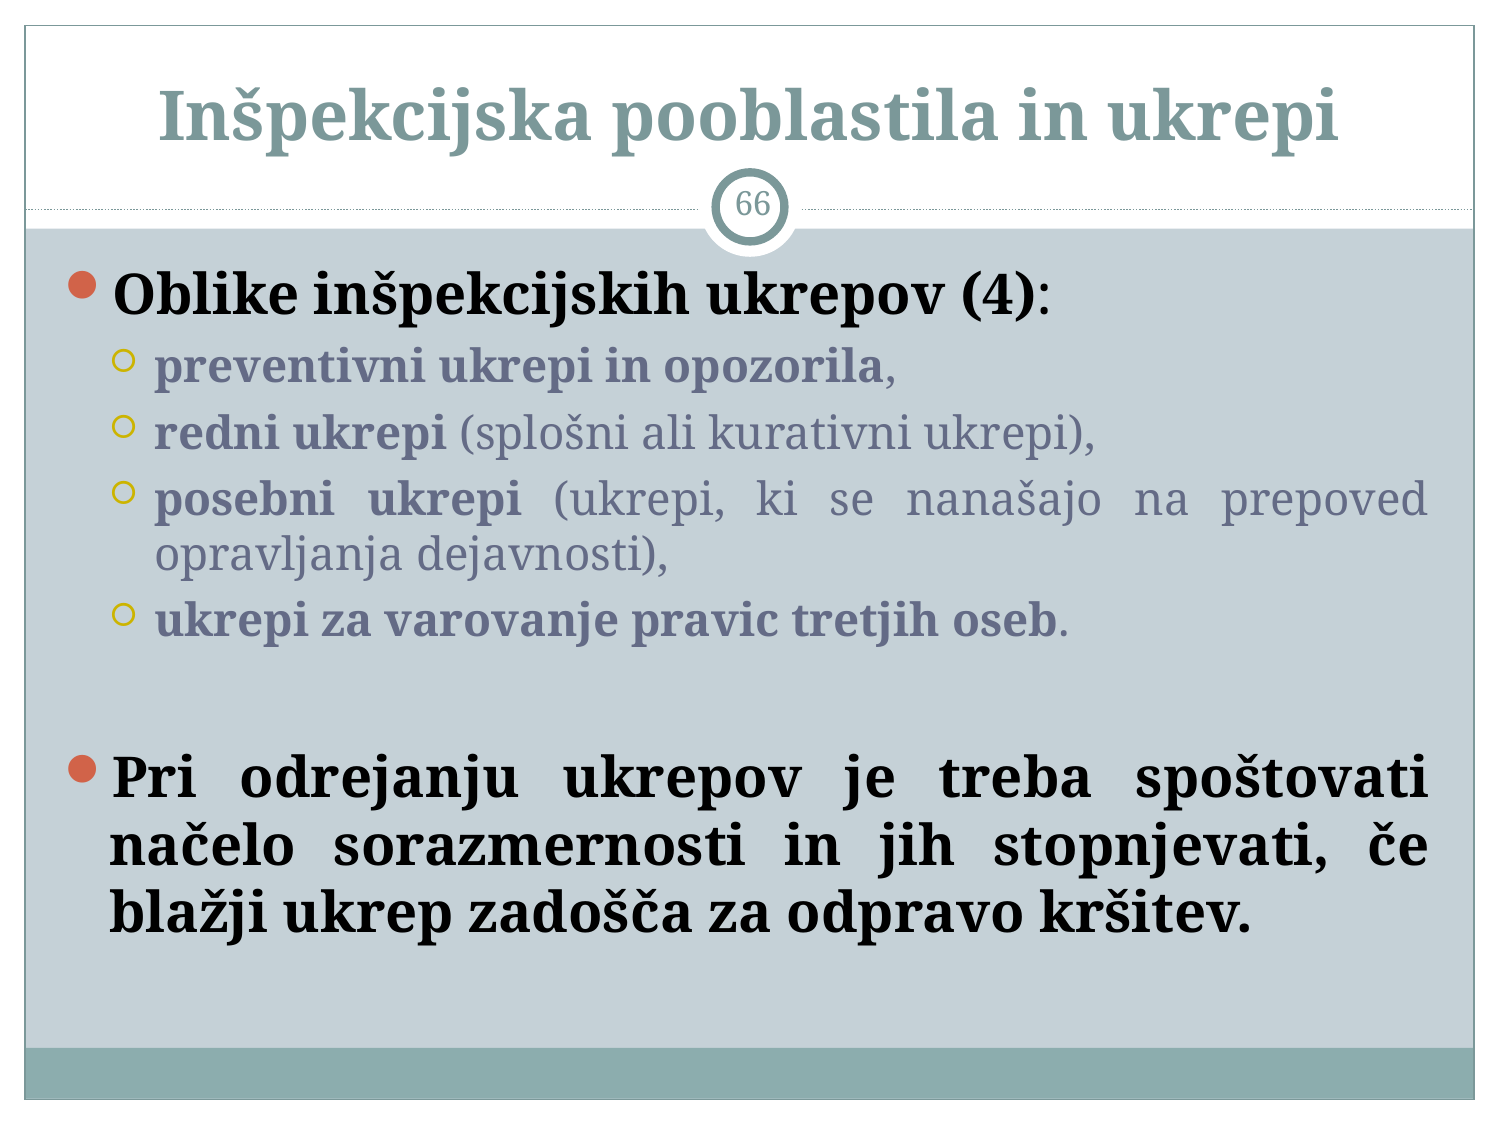

# Inšpekcijska pooblastila in ukrepi
Oblike inšpekcijskih ukrepov (4):
preventivni ukrepi in opozorila,
redni ukrepi (splošni ali kurativni ukrepi),
posebni ukrepi (ukrepi, ki se nanašajo na prepoved opravljanja dejavnosti),
ukrepi za varovanje pravic tretjih oseb.
Pri odrejanju ukrepov je treba spoštovati načelo sorazmernosti in jih stopnjevati, če blažji ukrep zadošča za odpravo kršitev.